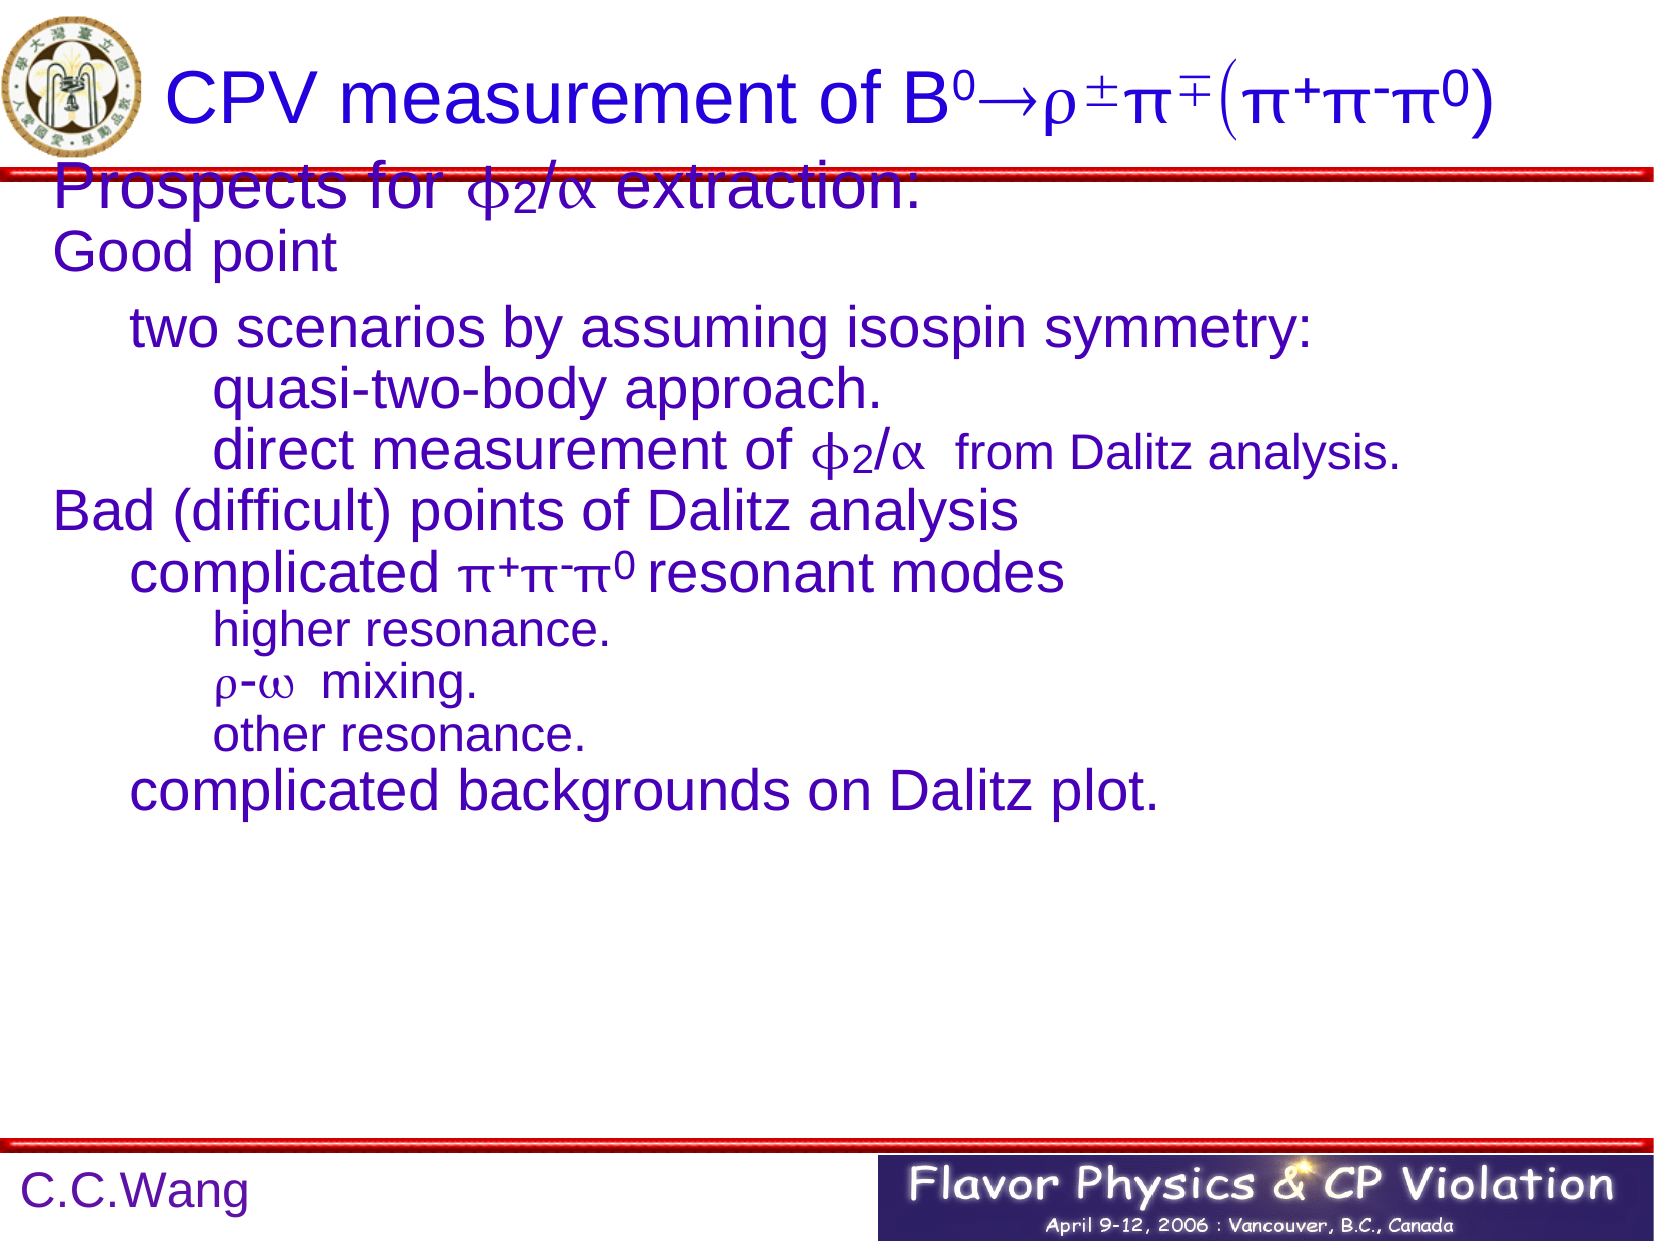

# CPV measurement of B0±∓(+-0)
Prospects for 2/ extraction:
Good point
two scenarios by assuming isospin symmetry:
quasi-two-body approach.
direct measurement of 2/ from Dalitz analysis.
Bad (difficult) points of Dalitz analysis
complicated +-0 resonant modes
higher resonance.
- mixing.
other resonance.
complicated backgrounds on Dalitz plot.